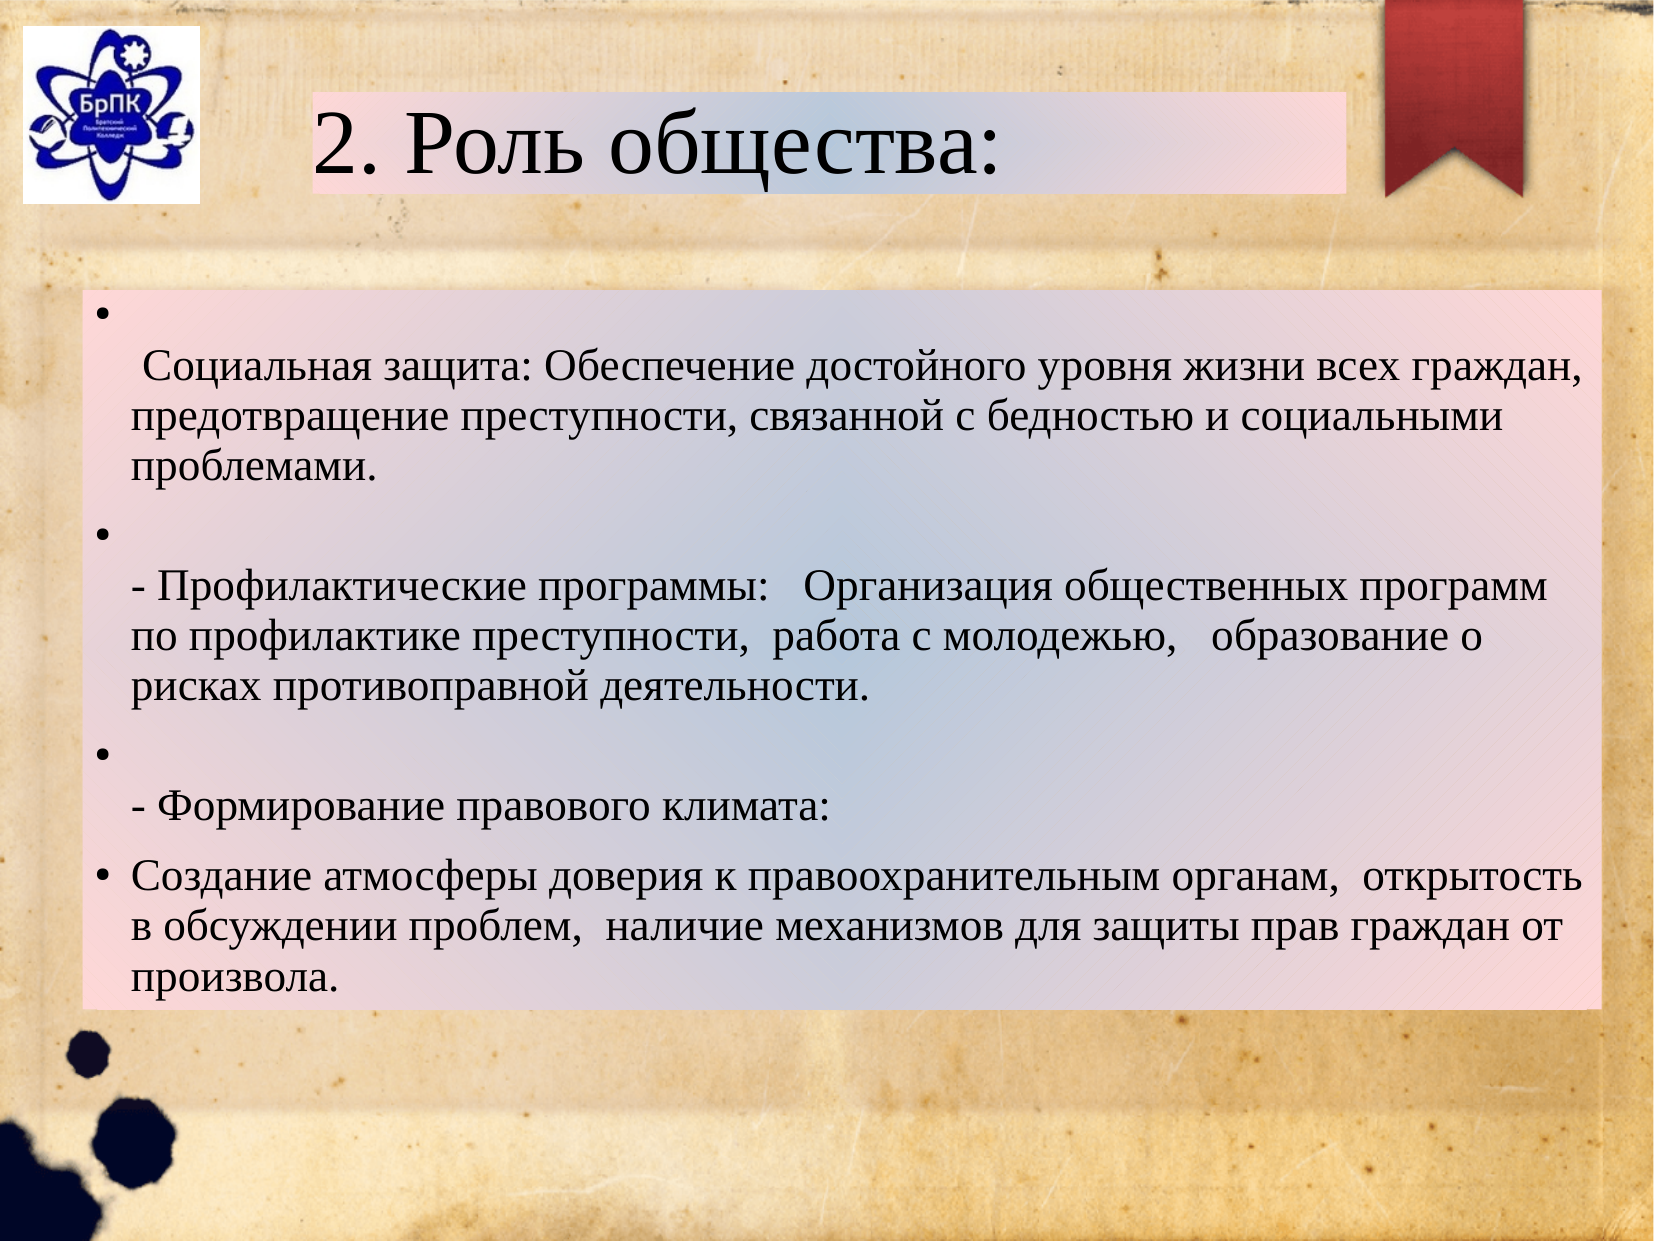

# 2. Роль общества:
 Социальная защита: Обеспечение достойного уровня жизни всех граждан, предотвращение преступности, связанной с бедностью и социальными проблемами.
- Профилактические программы: Организация общественных программ по профилактике преступности, работа с молодежью, образование о рисках противоправной деятельности.
- Формирование правового климата:
Создание атмосферы доверия к правоохранительным органам, открытость в обсуждении проблем, наличие механизмов для защиты прав граждан от произвола.